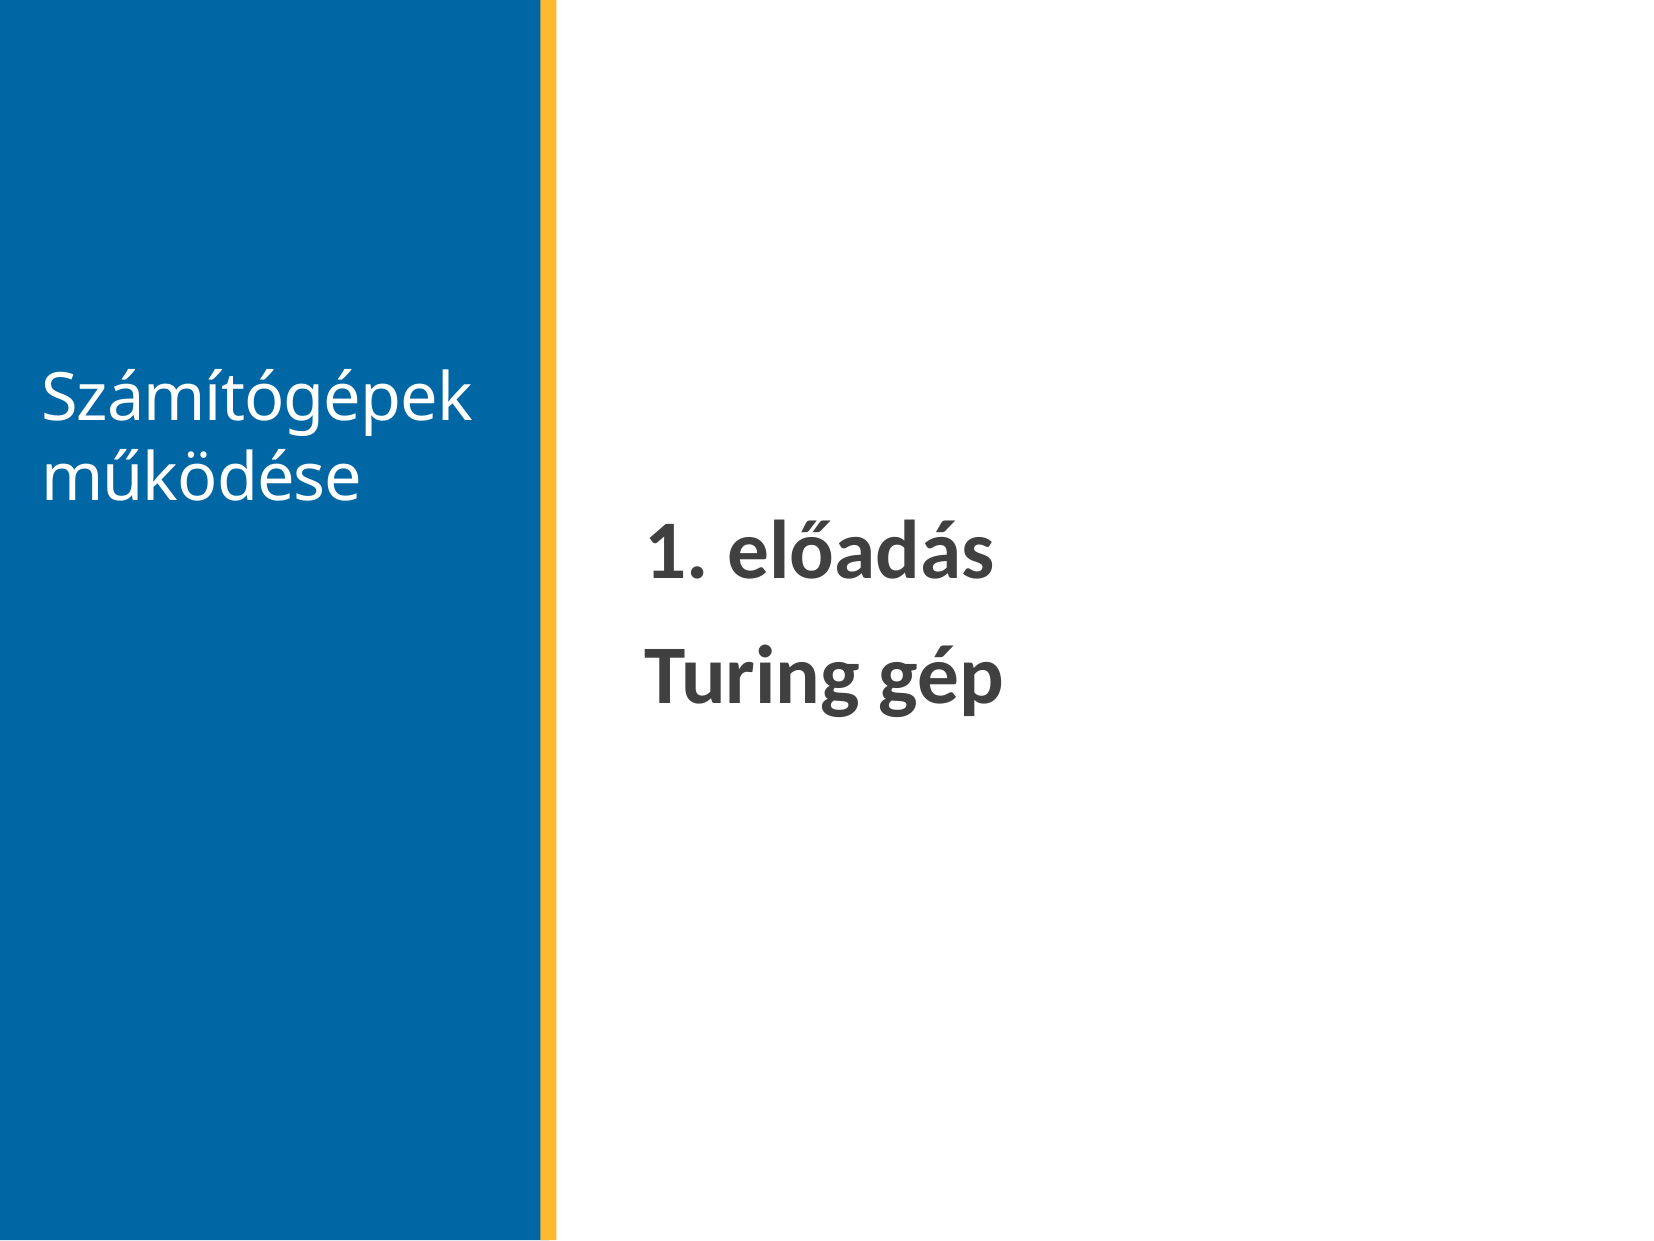

# Számítógépek működése
1. előadás
Turing gép